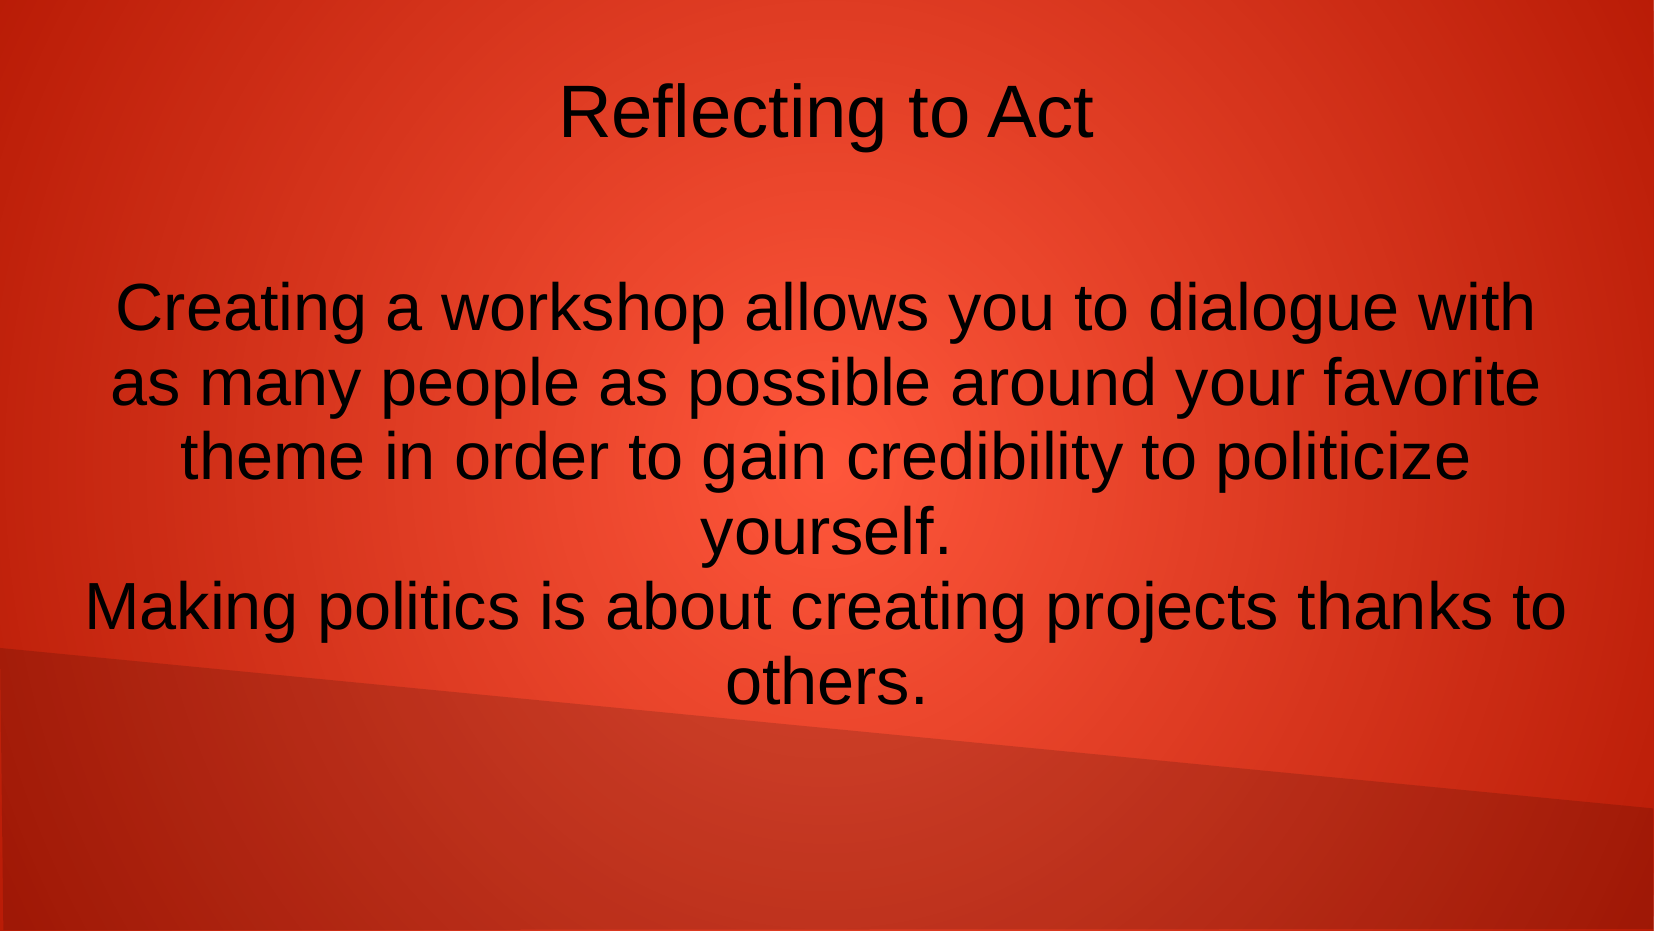

# Reflecting to Act
Creating a workshop allows you to dialogue with as many people as possible around your favorite theme in order to gain credibility to politicize yourself.
Making politics is about creating projects thanks to others.